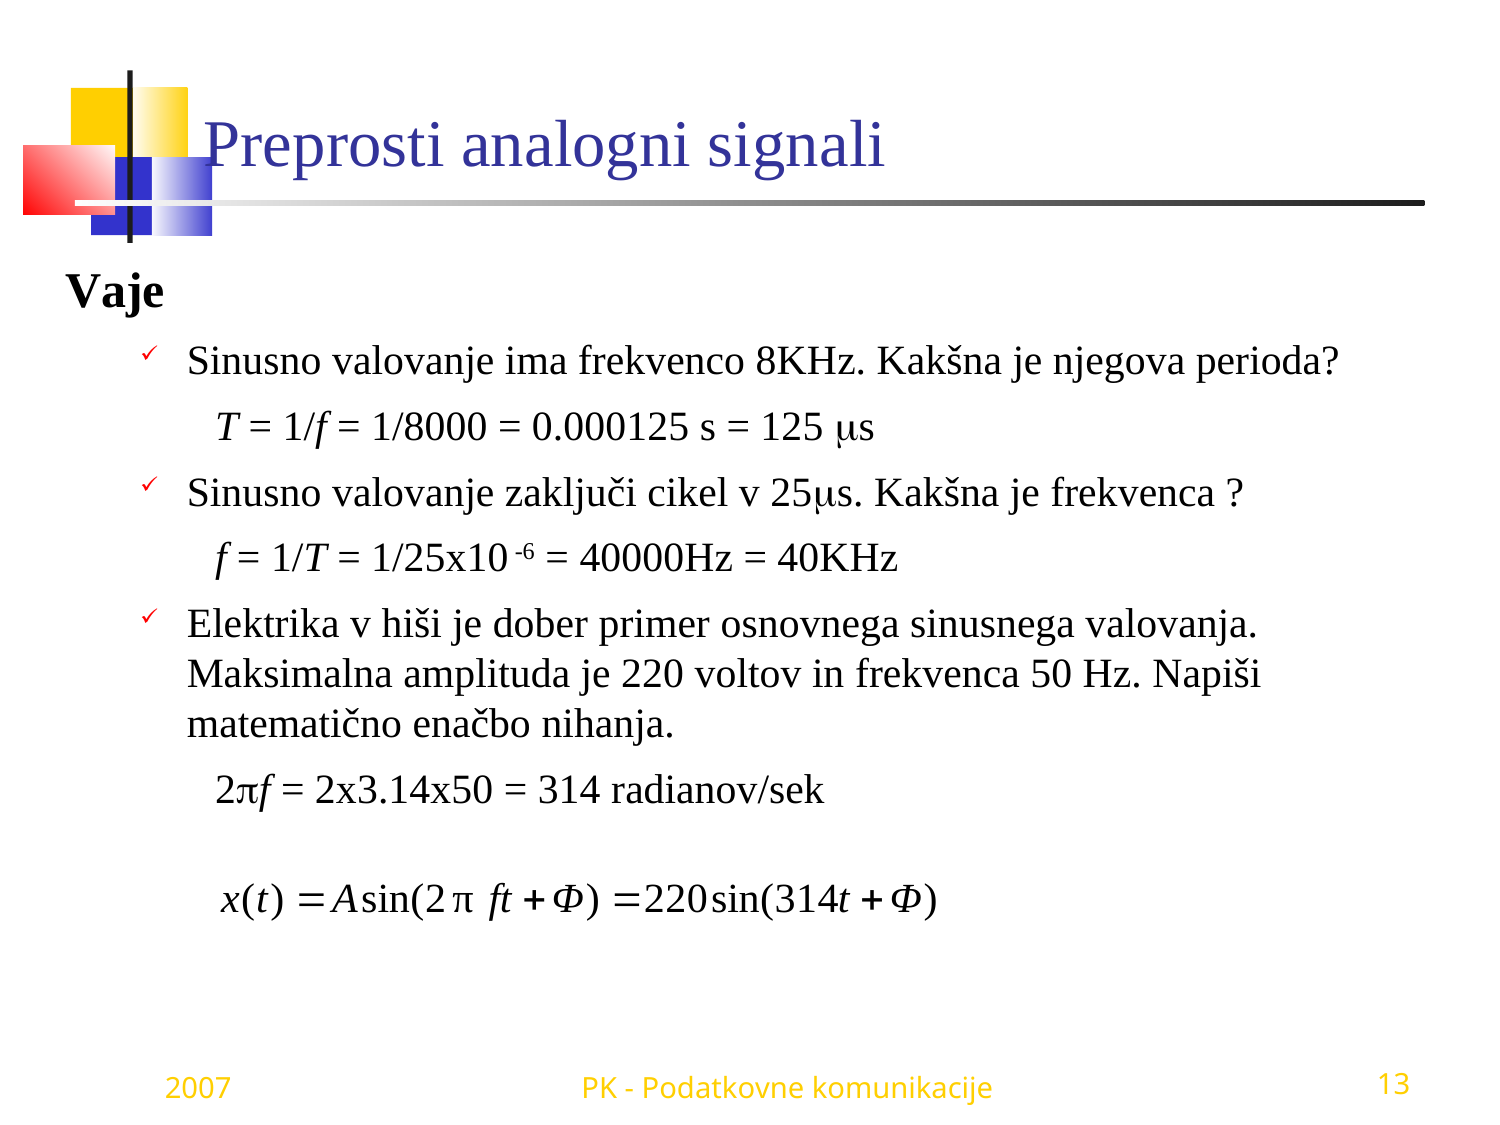

# Preprosti analogni signali
Vaje
Sinusno valovanje ima frekvenco 8KHz. Kakšna je njegova perioda?
		T = 1/f = 1/8000 = 0.000125 s = 125 s
Sinusno valovanje zaključi cikel v 25s. Kakšna je frekvenca ?
		f = 1/T = 1/25x10 -6 = 40000Hz = 40KHz
Elektrika v hiši je dober primer osnovnega sinusnega valovanja. Maksimalna amplituda je 220 voltov in frekvenca 50 Hz. Napiši matematično enačbo nihanja.
		2f = 2x3.14x50 = 314 radianov/sek
2007
PK - Podatkovne komunikacije